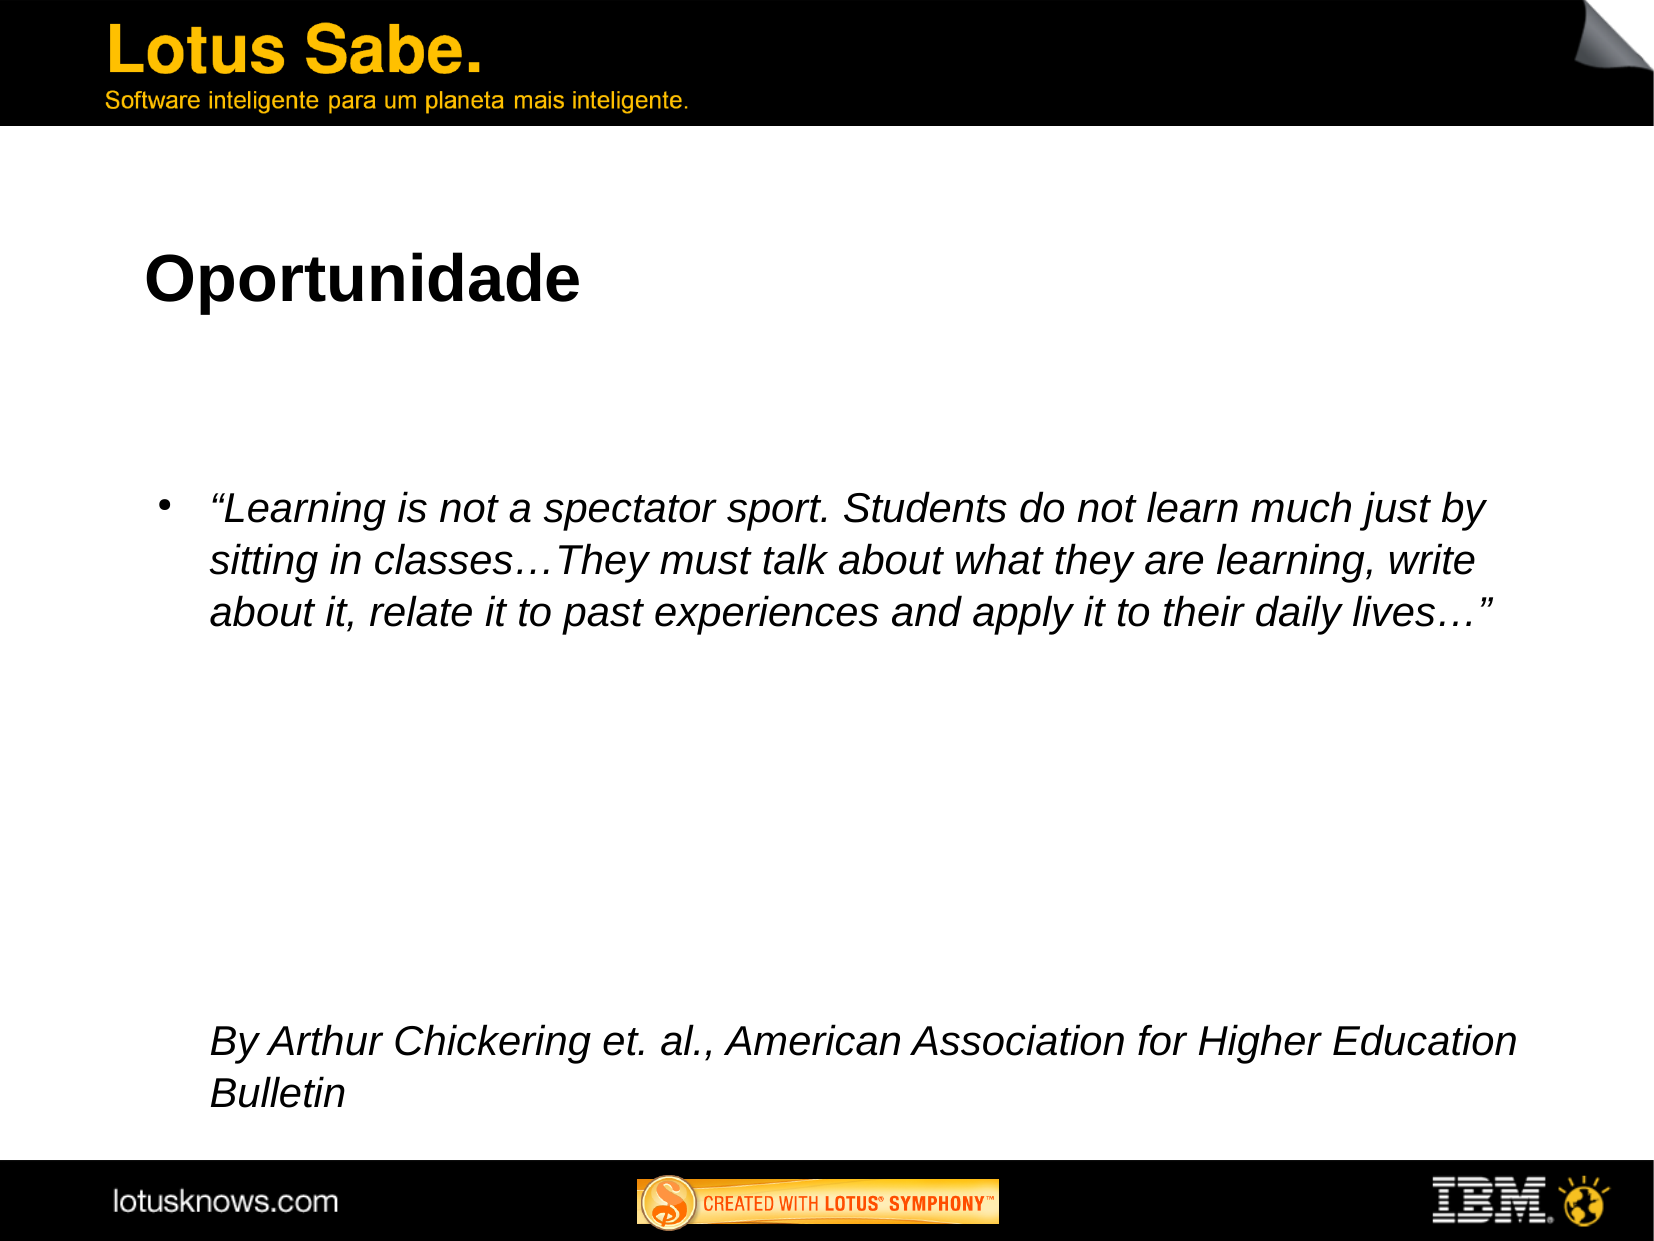

# Oportunidade
“Learning is not a spectator sport. Students do not learn much just by sitting in classes…They must talk about what they are learning, write about it, relate it to past experiences and apply it to their daily lives…”
By Arthur Chickering et. al., American Association for Higher Education Bulletin